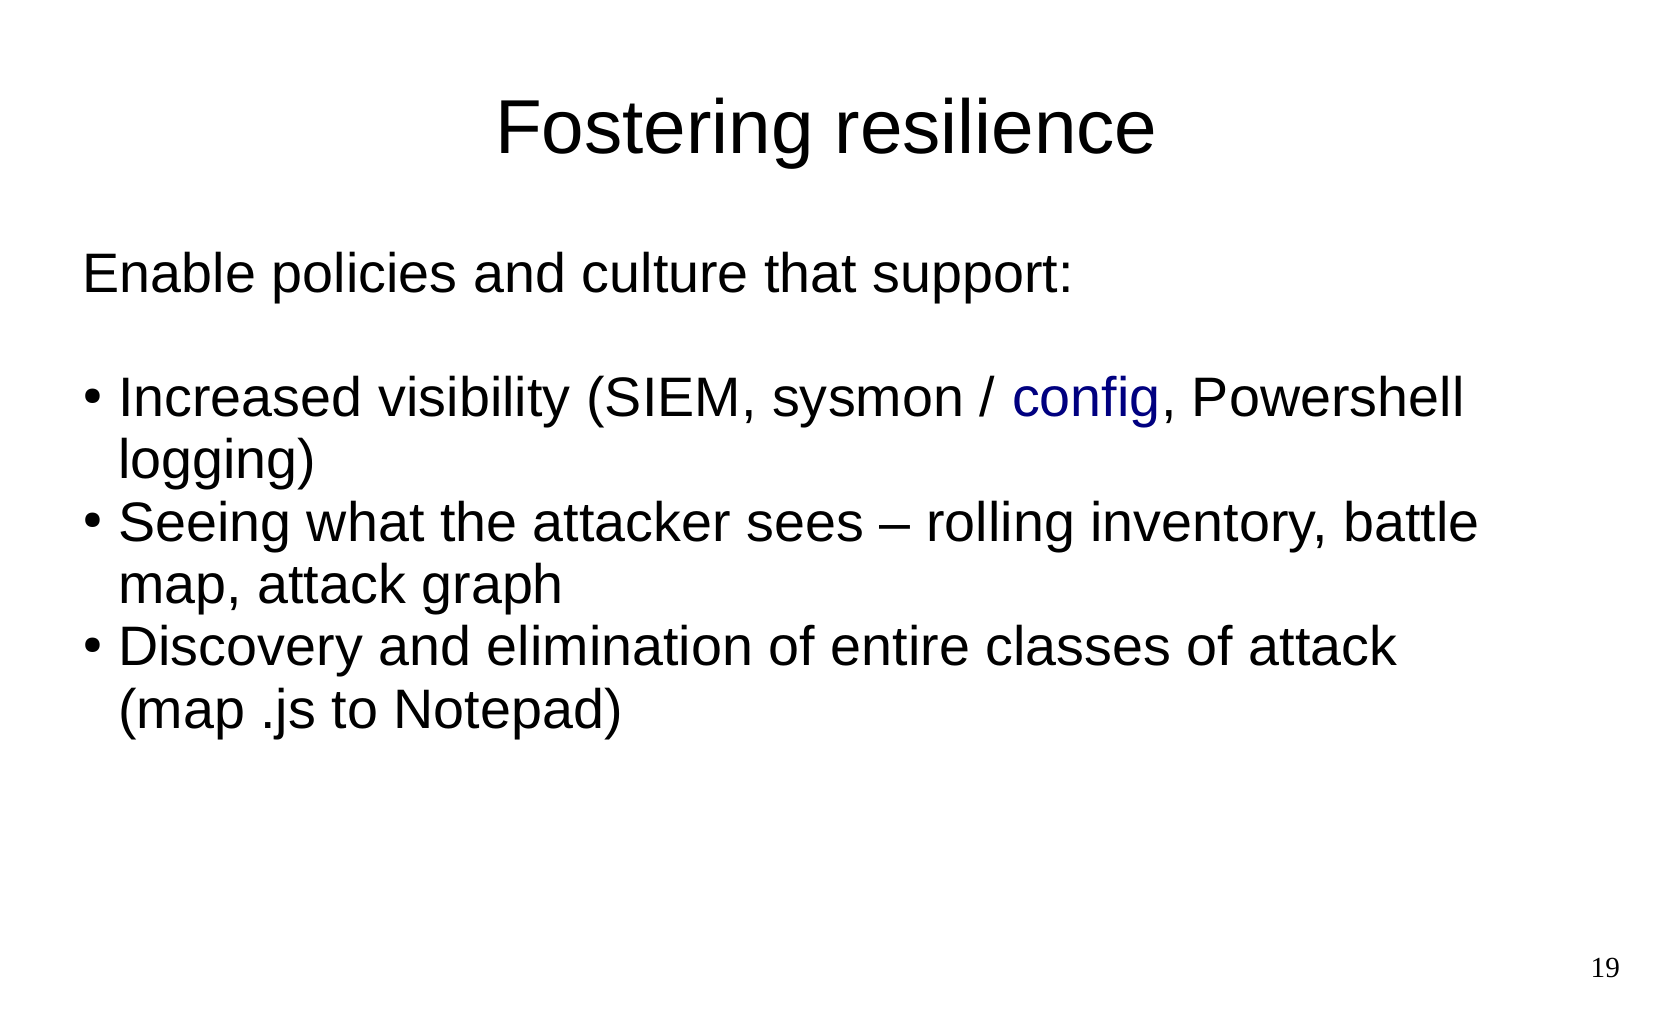

# Fostering resilience
Enable policies and culture that support:
Increased visibility (SIEM, sysmon / config, Powershell logging)
Seeing what the attacker sees – rolling inventory, battle map, attack graph
Discovery and elimination of entire classes of attack (map .js to Notepad)